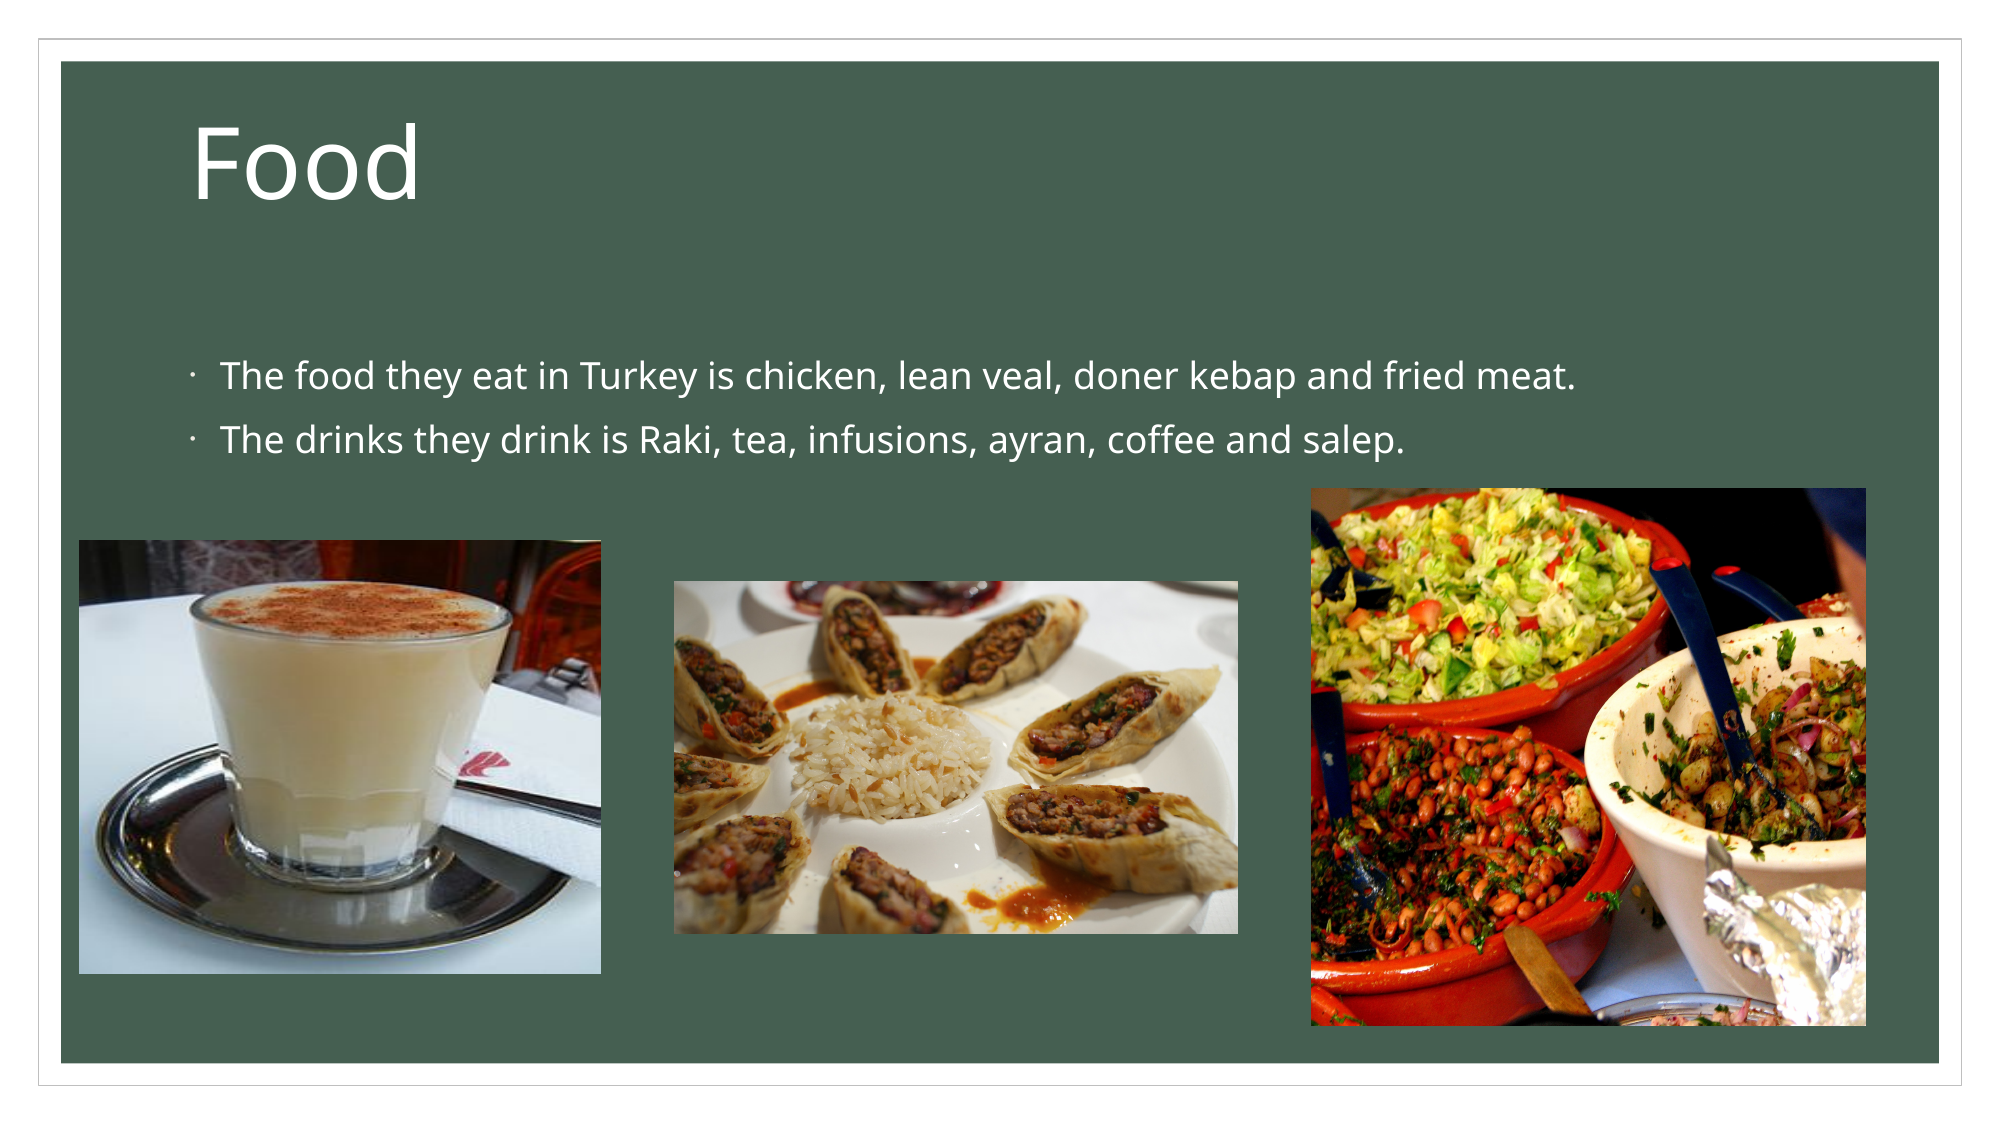

# Food
The food they eat in Turkey is chicken, lean veal, doner kebap and fried meat.
The drinks they drink is Raki, tea, infusions, ayran, coffee and salep.